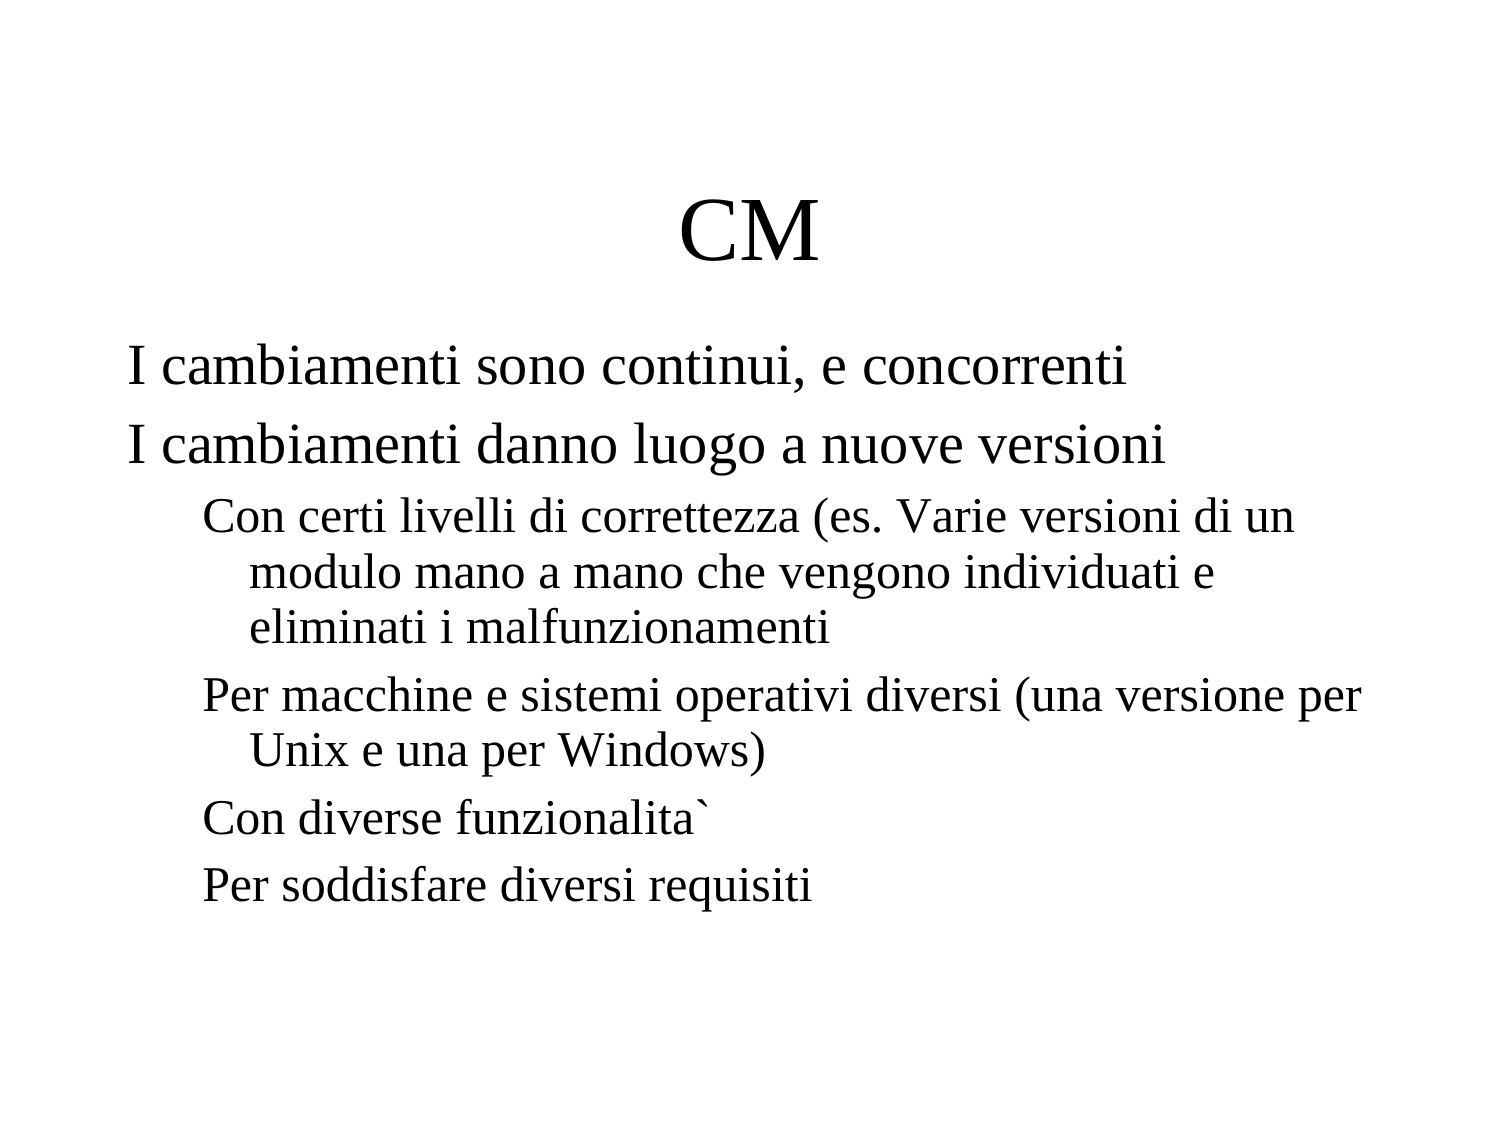

CM
# I cambiamenti sono continui, e concorrenti
I cambiamenti danno luogo a nuove versioni
Con certi livelli di correttezza (es. Varie versioni di un modulo mano a mano che vengono individuati e eliminati i malfunzionamenti
Per macchine e sistemi operativi diversi (una versione per Unix e una per Windows)
Con diverse funzionalita`
Per soddisfare diversi requisiti